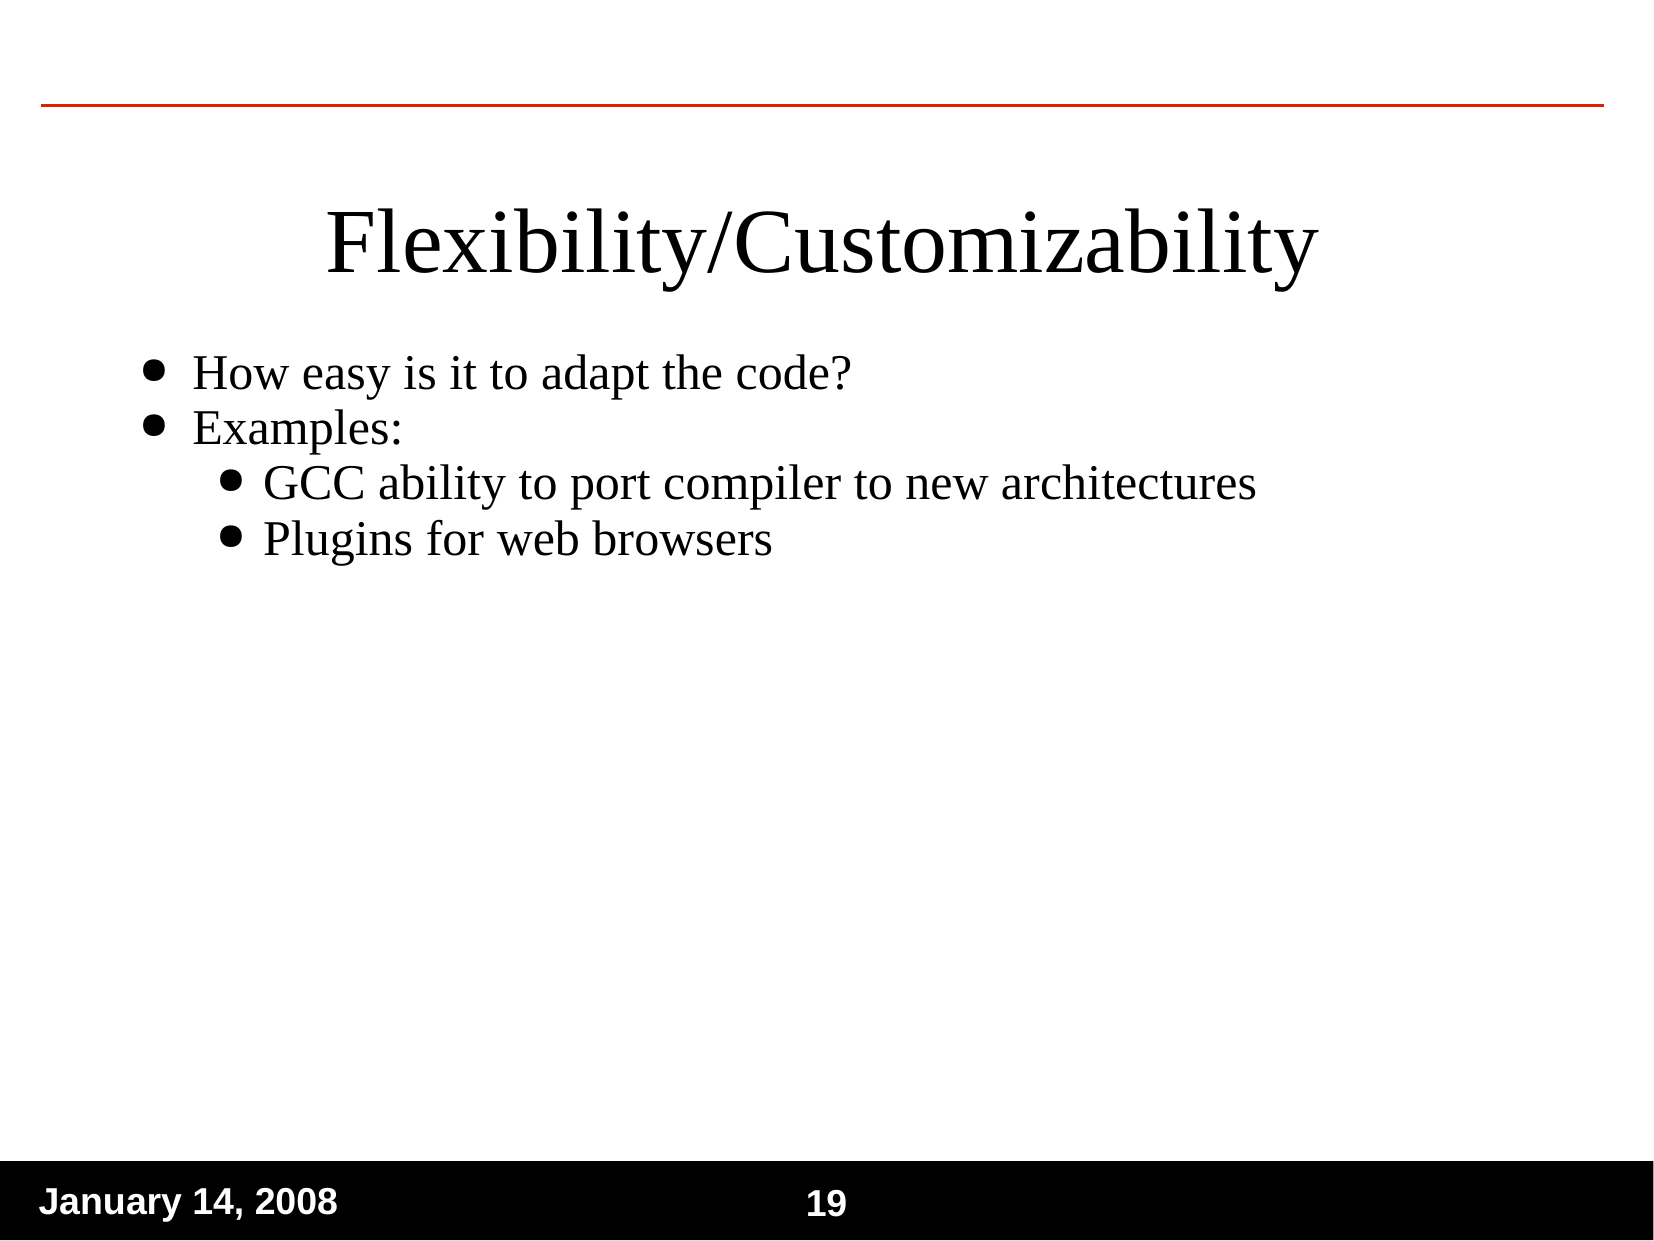

# Flexibility/Customizability
How easy is it to adapt the code?
Examples:
GCC ability to port compiler to new architectures
Plugins for web browsers